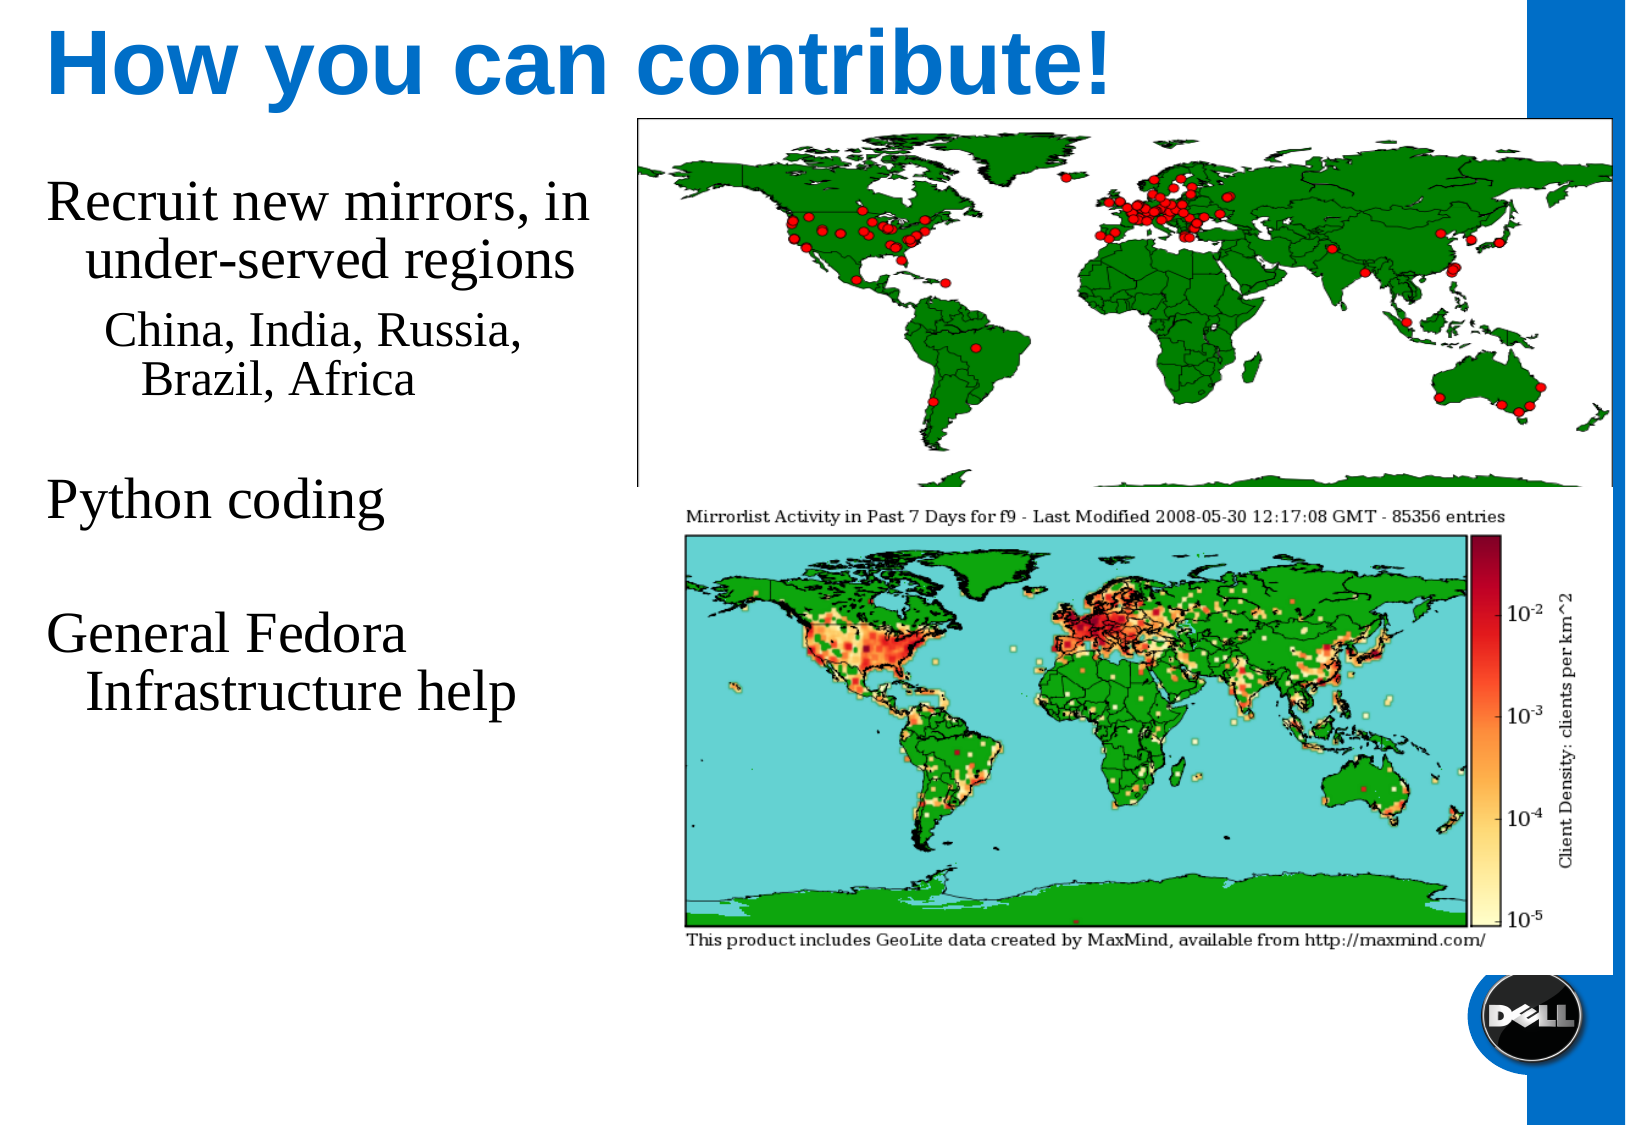

# How you can contribute!
Recruit new mirrors, in under-served regions
China, India, Russia, Brazil, Africa
Python coding
General Fedora Infrastructure help